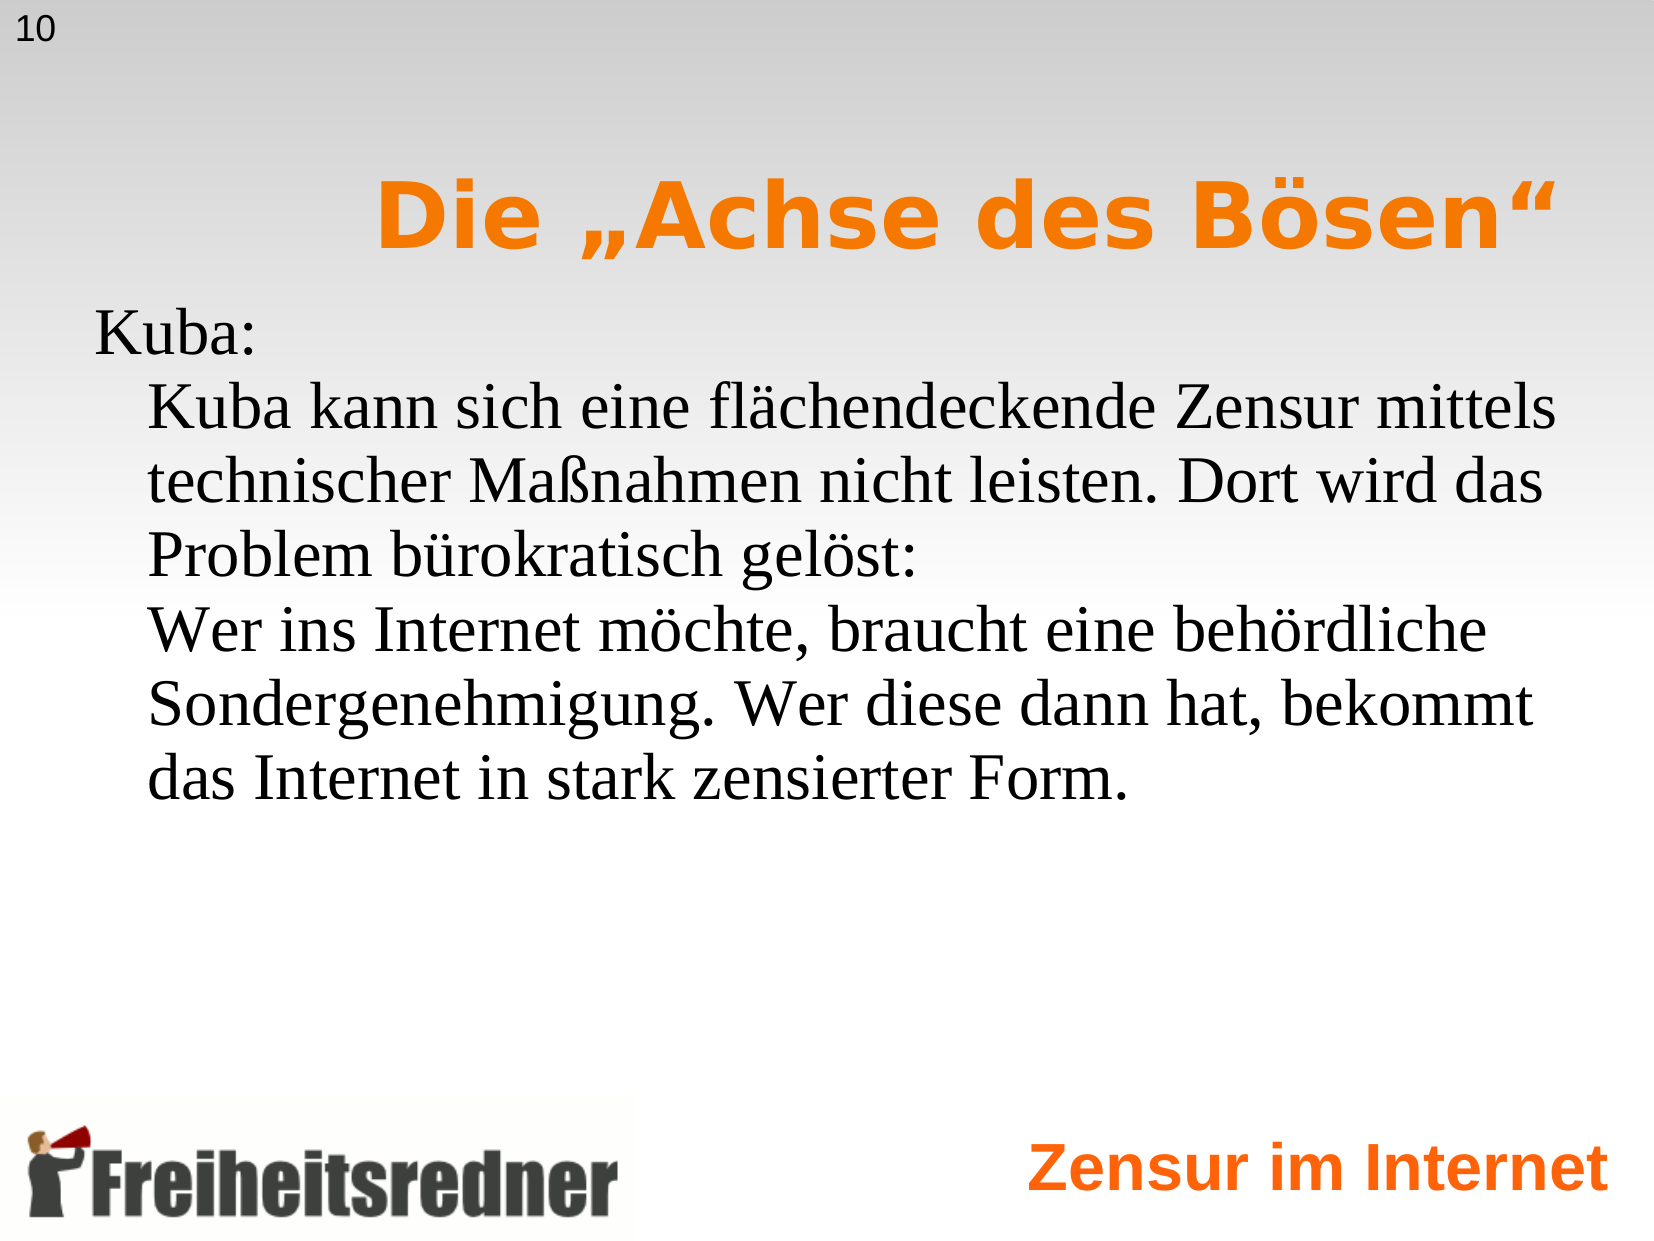

# Die „Achse des Bösen“
Kuba:
Kuba kann sich eine flächendeckende Zensur mittels technischer Maßnahmen nicht leisten. Dort wird das Problem bürokratisch gelöst:
Wer ins Internet möchte, braucht eine behördliche Sondergenehmigung. Wer diese dann hat, bekommt das Internet in stark zensierter Form.